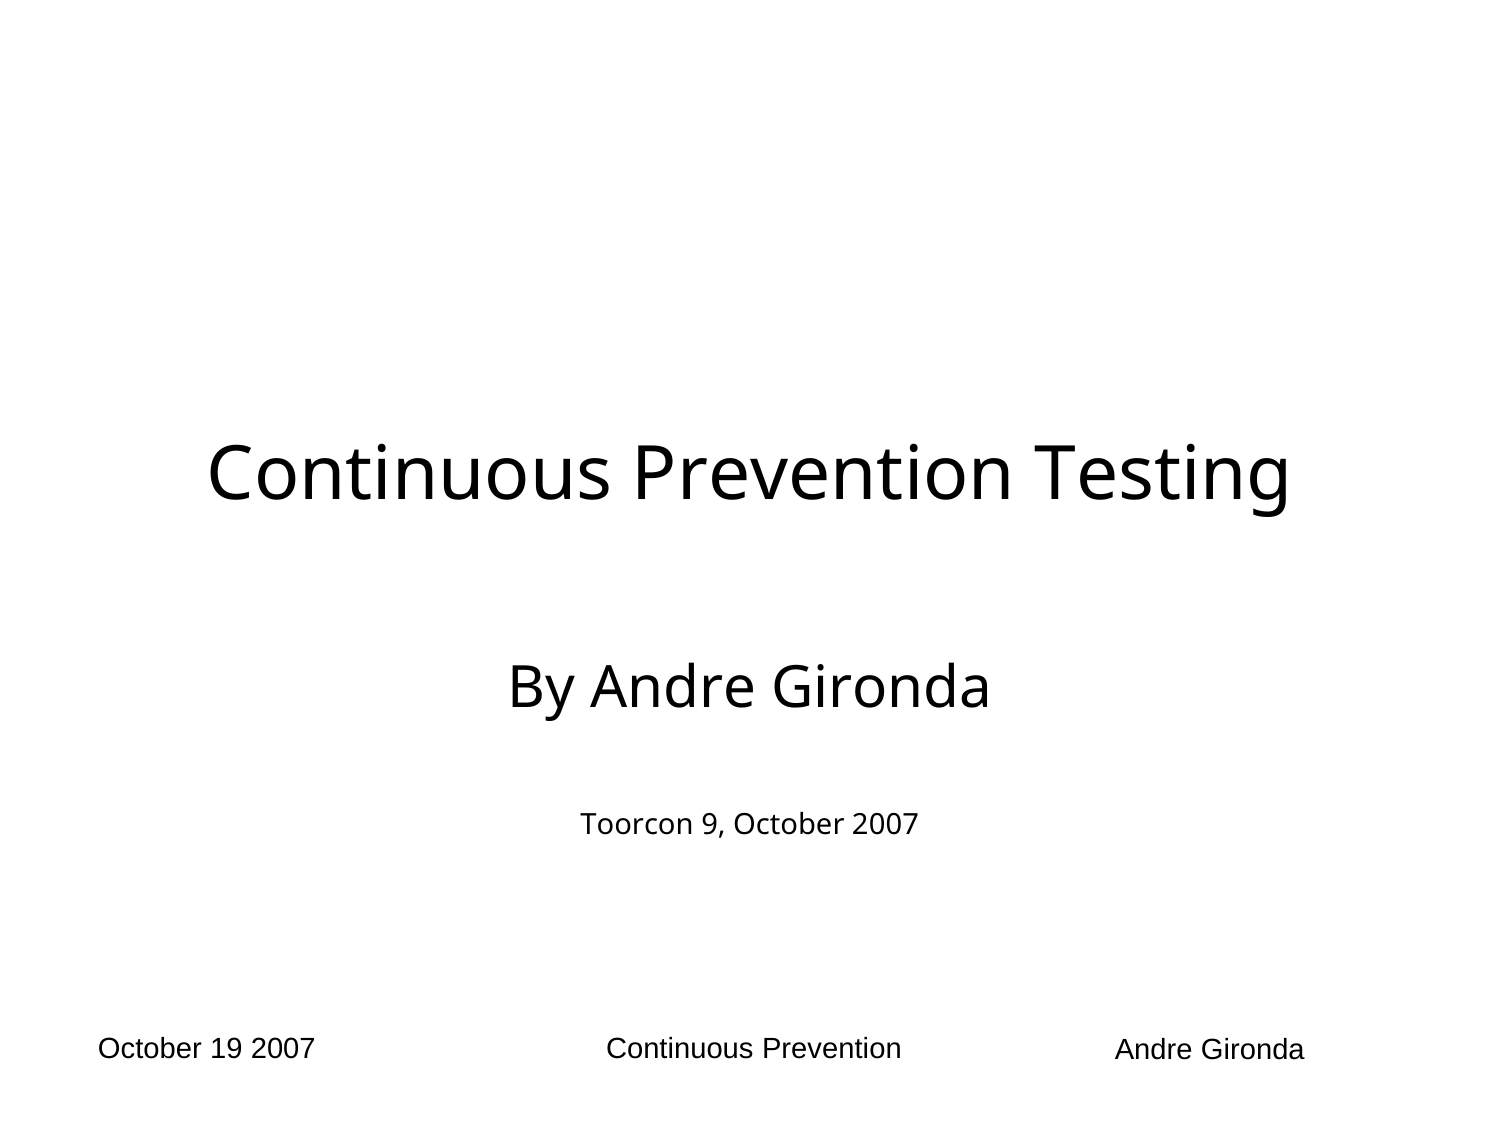

# Continuous Prevention Testing
By Andre Gironda
Toorcon 9, October 2007